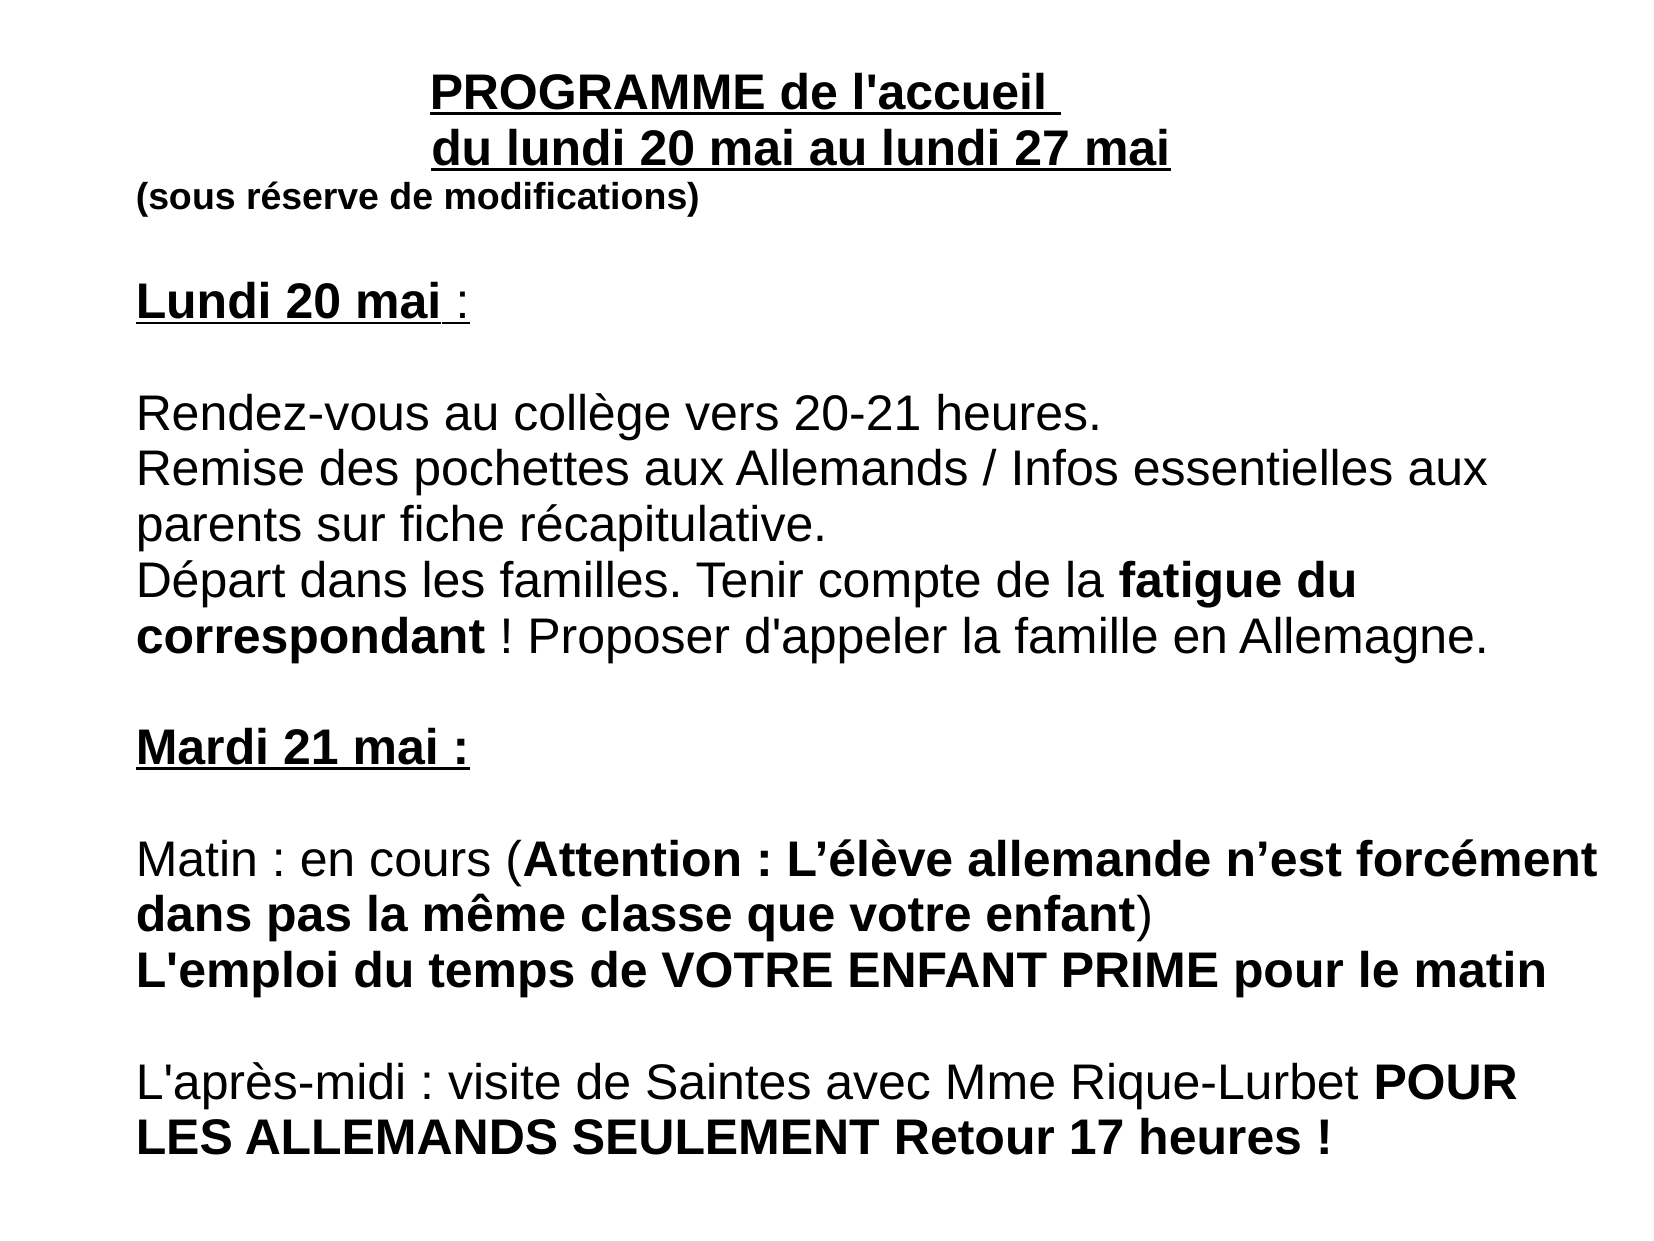

# PROGRAMME de l'accueil du lundi 20 mai au lundi 27 mai (sous réserve de modifications) Lundi 20 mai : Rendez-vous au collège vers 20-21 heures. Remise des pochettes aux Allemands / Infos essentielles aux parents sur fiche récapitulative. Départ dans les familles. Tenir compte de la fatigue du correspondant ! Proposer d'appeler la famille en Allemagne. Mardi 21 mai : Matin : en cours (Attention : L’élève allemande n’est forcément dans pas la même classe que votre enfant) L'emploi du temps de VOTRE ENFANT PRIME pour le matin L'après-midi : visite de Saintes avec Mme Rique-Lurbet POUR LES ALLEMANDS SEULEMENT Retour 17 heures !